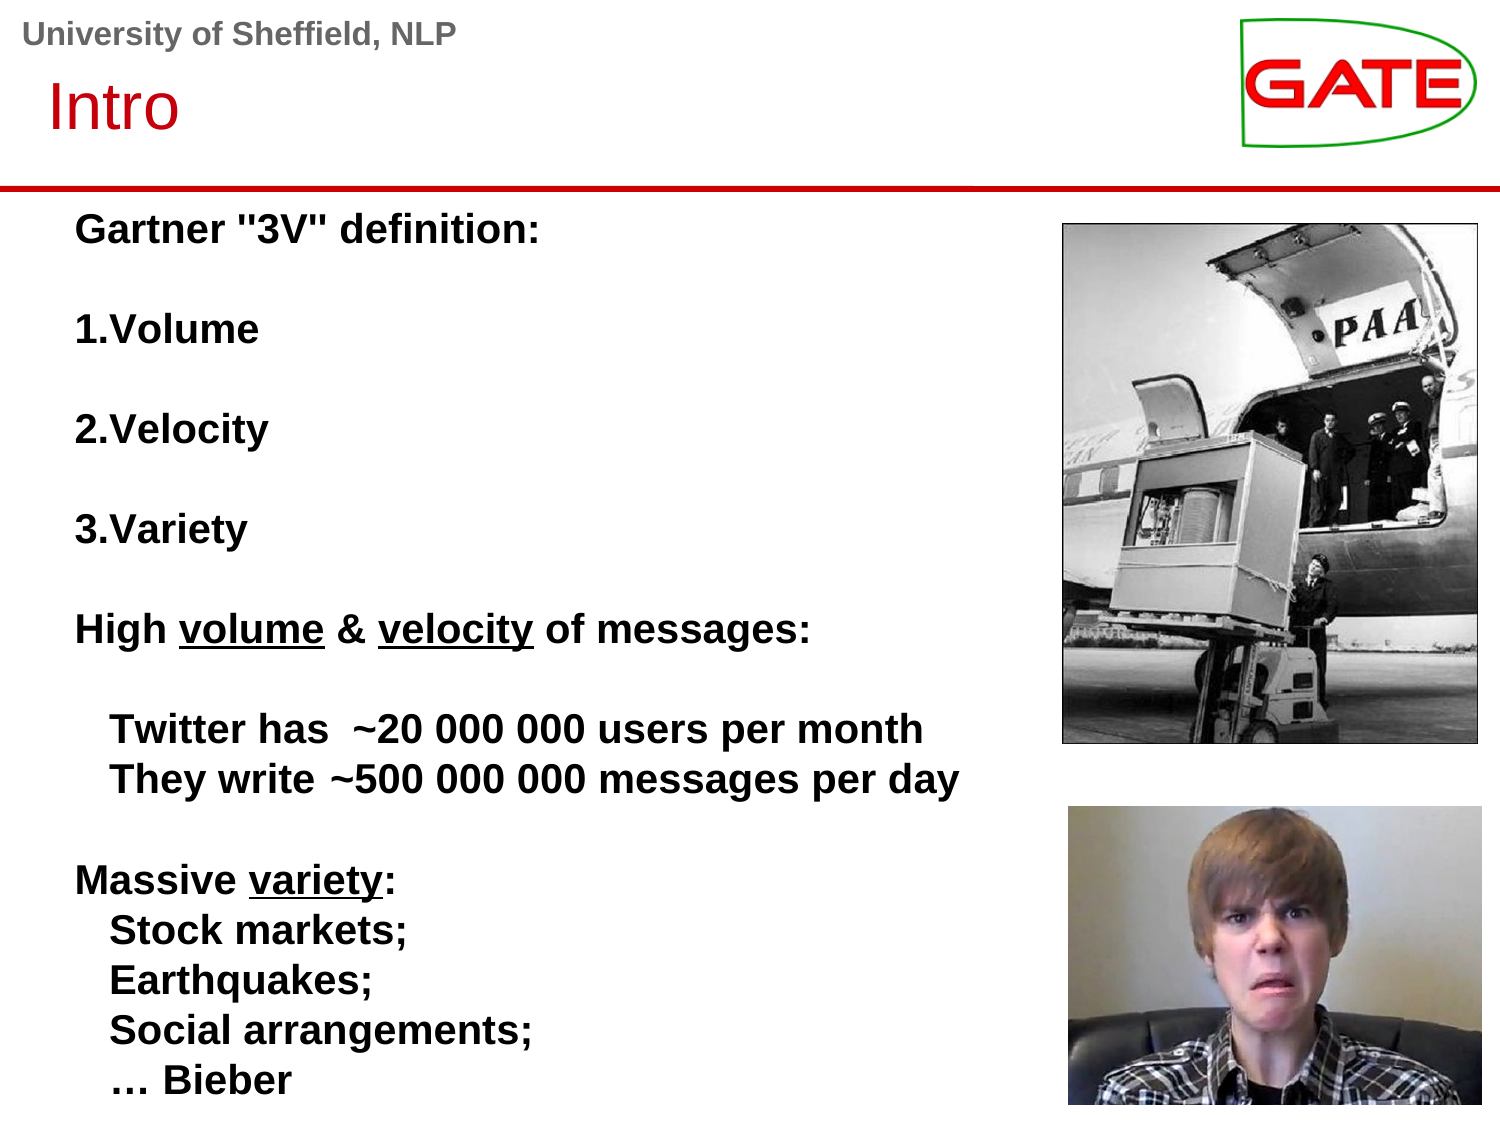

Intro
Gartner ''3V'' definition:
Volume
Velocity
Variety
High volume & velocity of messages:
	Twitter has ~20 000 000 users per month
	They write	~500 000 000 messages per day
Massive variety:
	Stock markets;
	Earthquakes;
	Social arrangements;
	… Bieber